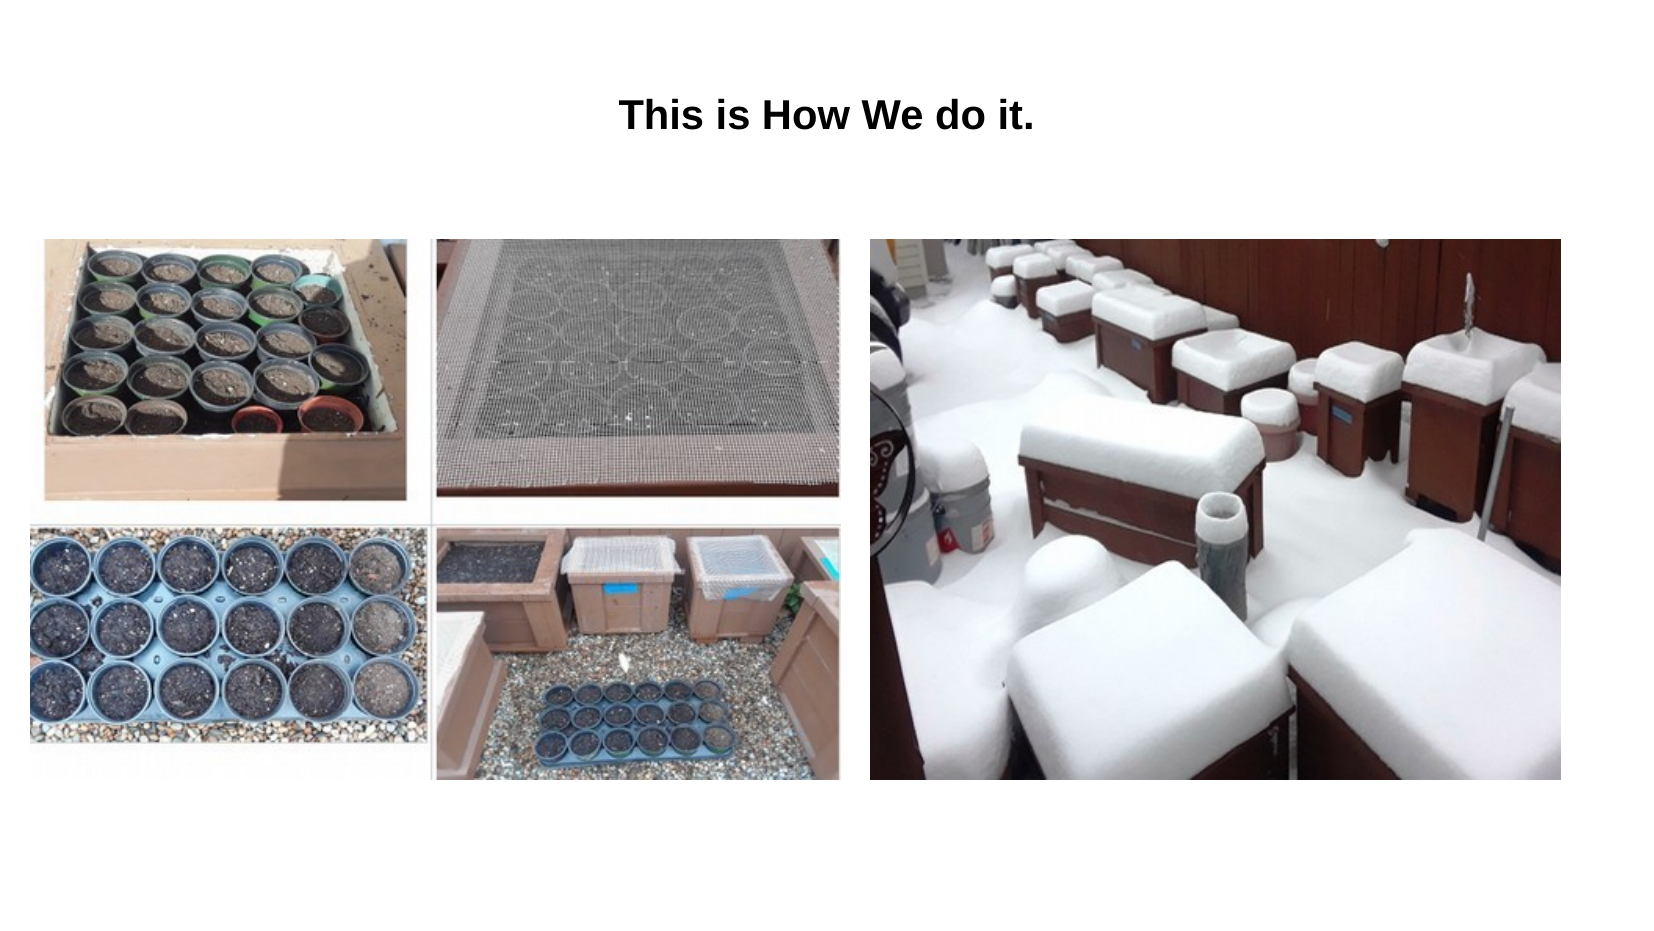

# This is How We do it.